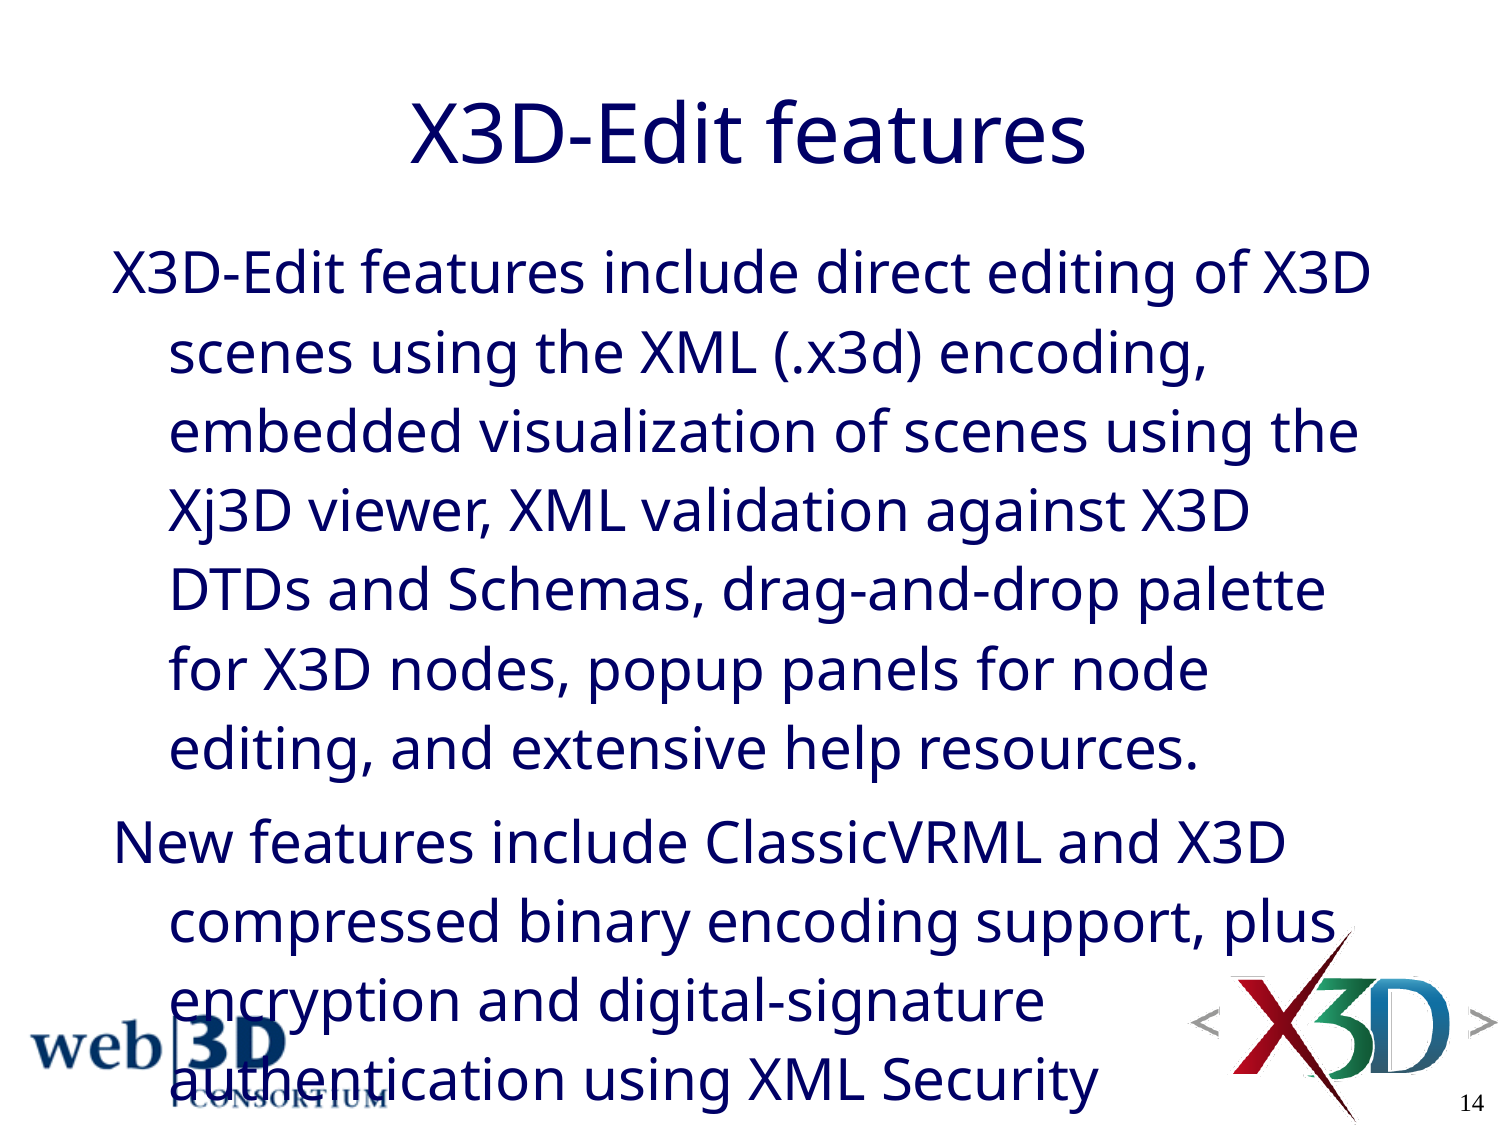

# X3D-Edit features
X3D-Edit features include direct editing of X3D scenes using the XML (.x3d) encoding, embedded visualization of scenes using the Xj3D viewer, XML validation against X3D DTDs and Schemas, drag-and-drop palette for X3D nodes, popup panels for node editing, and extensive help resources.
New features include ClassicVRML and X3D compressed binary encoding support, plus encryption and digital-signature authentication using XML Security standards.